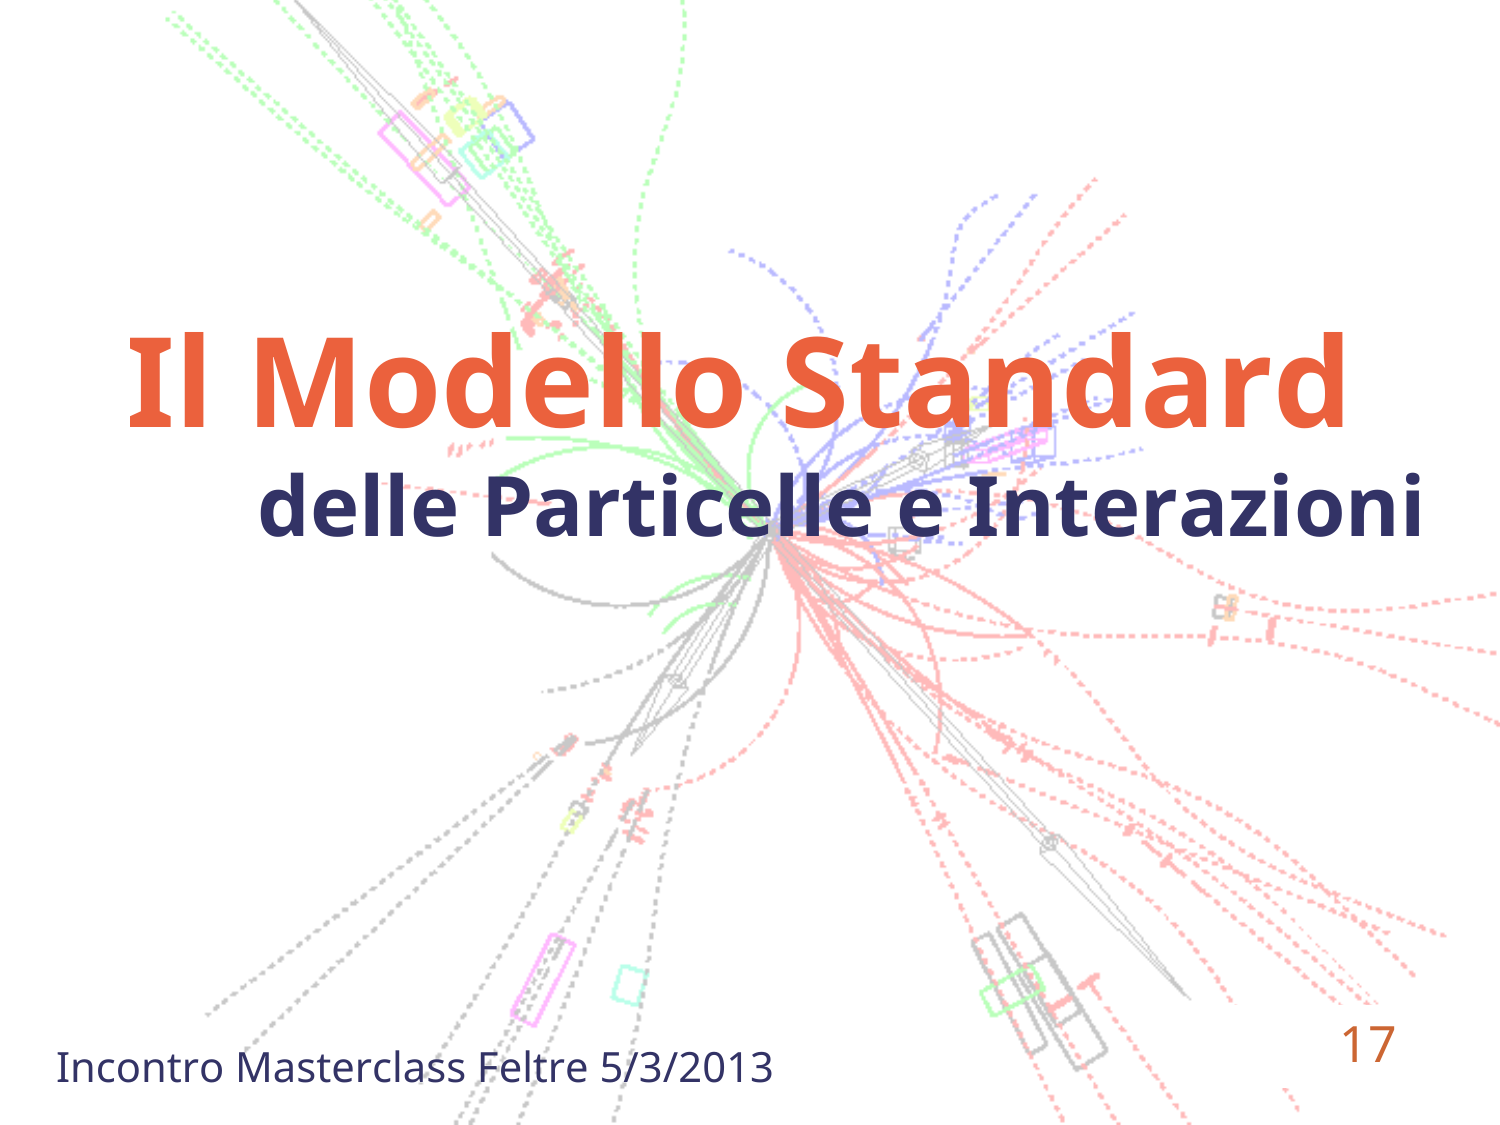

Il Modello Standard
 delle Particelle e Interazioni